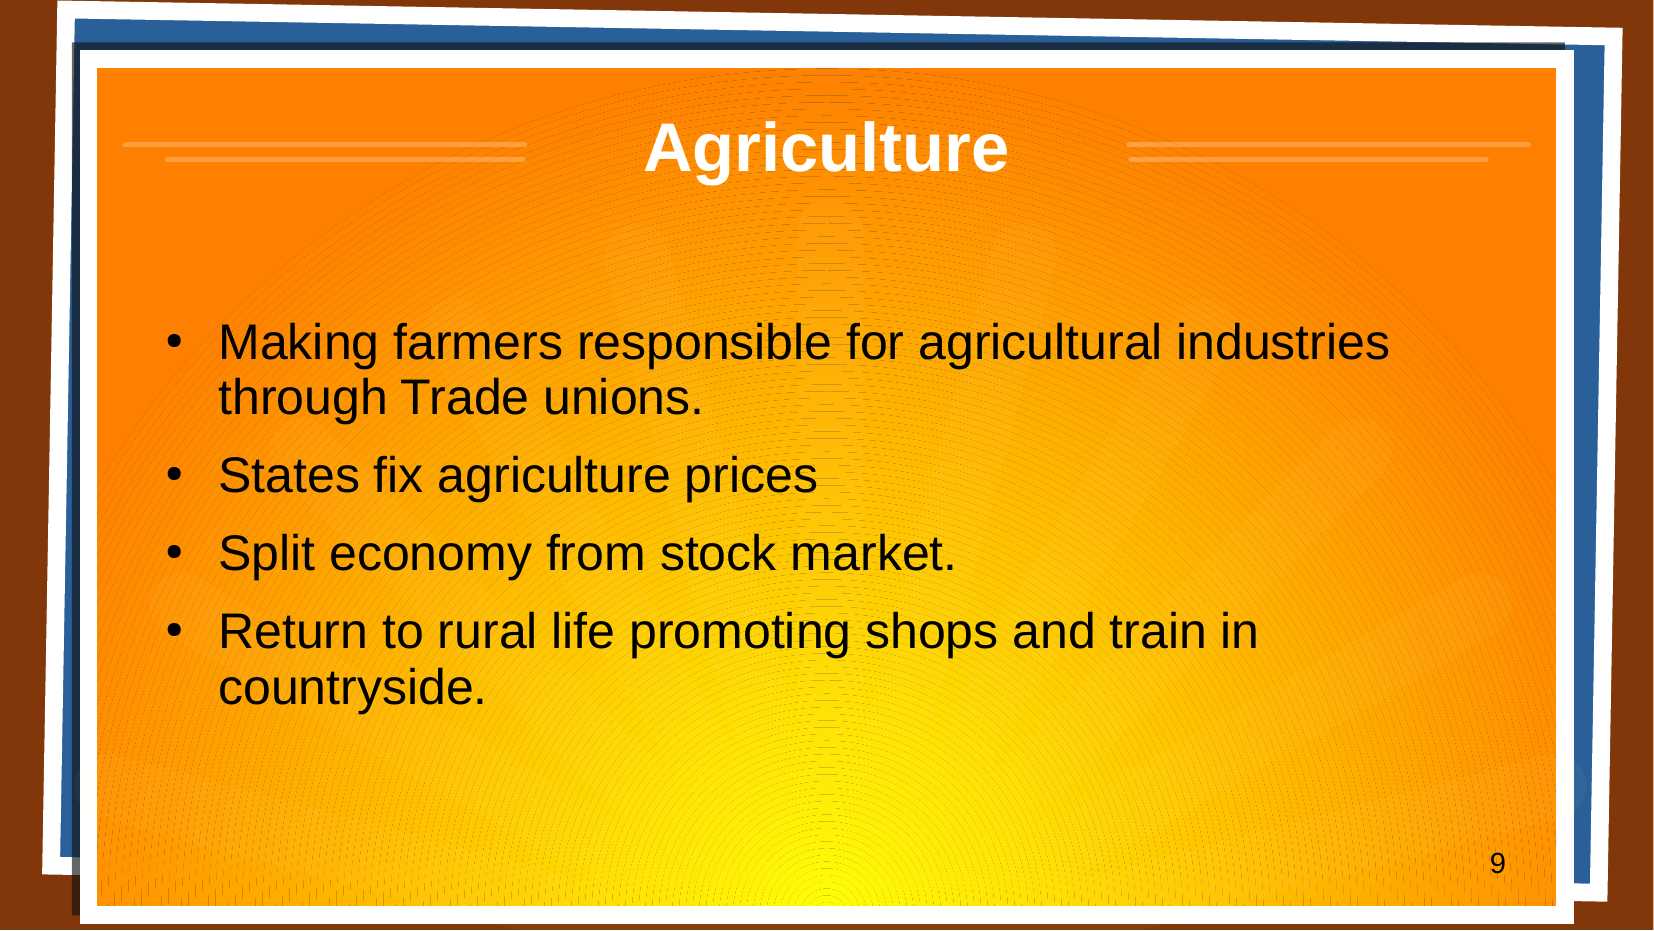

# Agriculture
Making farmers responsible for agricultural industries through Trade unions.
States fix agriculture prices
Split economy from stock market.
Return to rural life promoting shops and train in countryside.
9